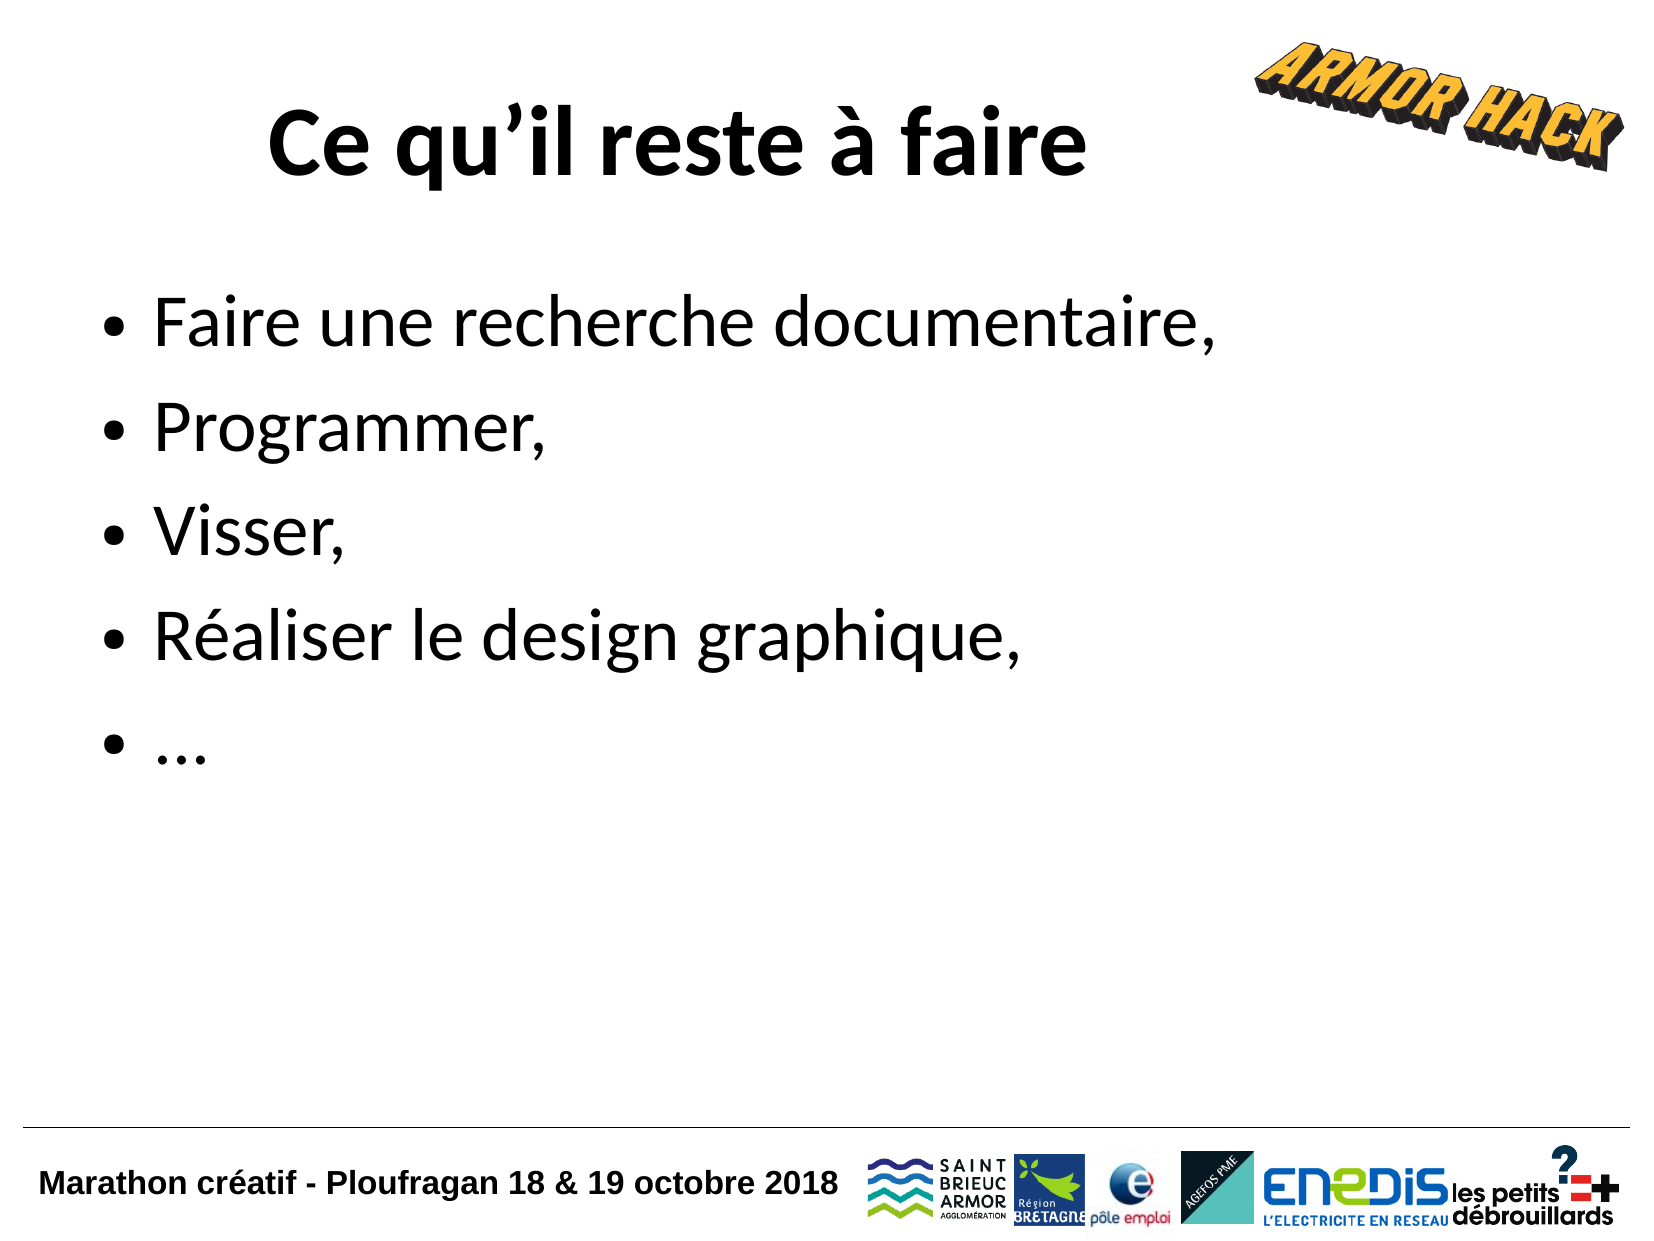

# Ce qu’il reste à faire
Faire une recherche documentaire,
Programmer,
Visser,
Réaliser le design graphique,
...
Marathon créatif - Ploufragan 18 & 19 octobre 2018